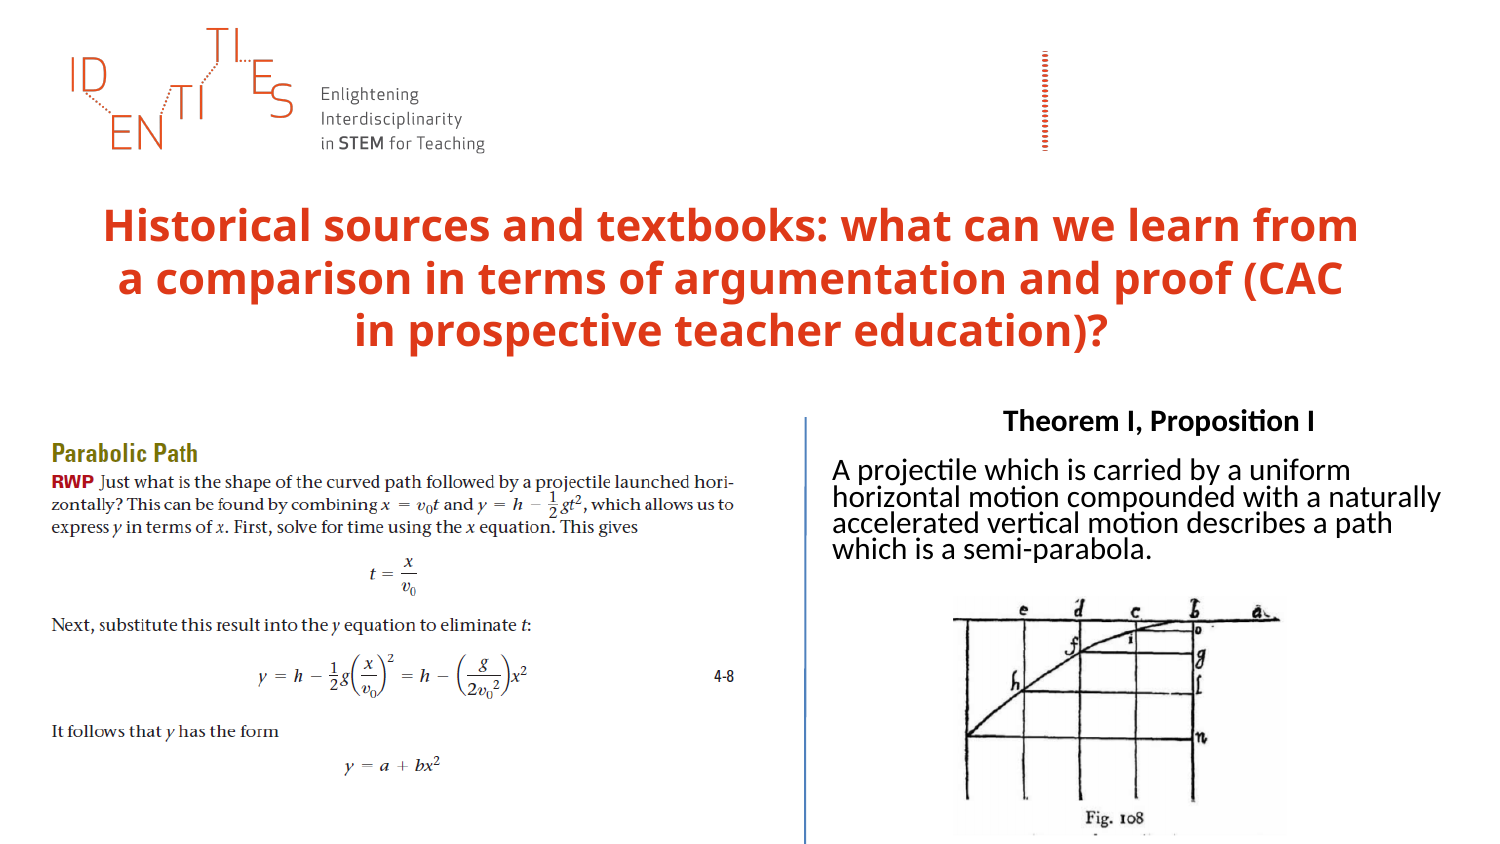

Historical sources and textbooks: what can we learn from a comparison in terms of argumentation and proof (CAC in prospective teacher education)?
# Theorem I, Proposition I
A projectile which is carried by a uniform horizontal motion compounded with a naturally accelerated vertical motion describes a path which is a semi-parabola.